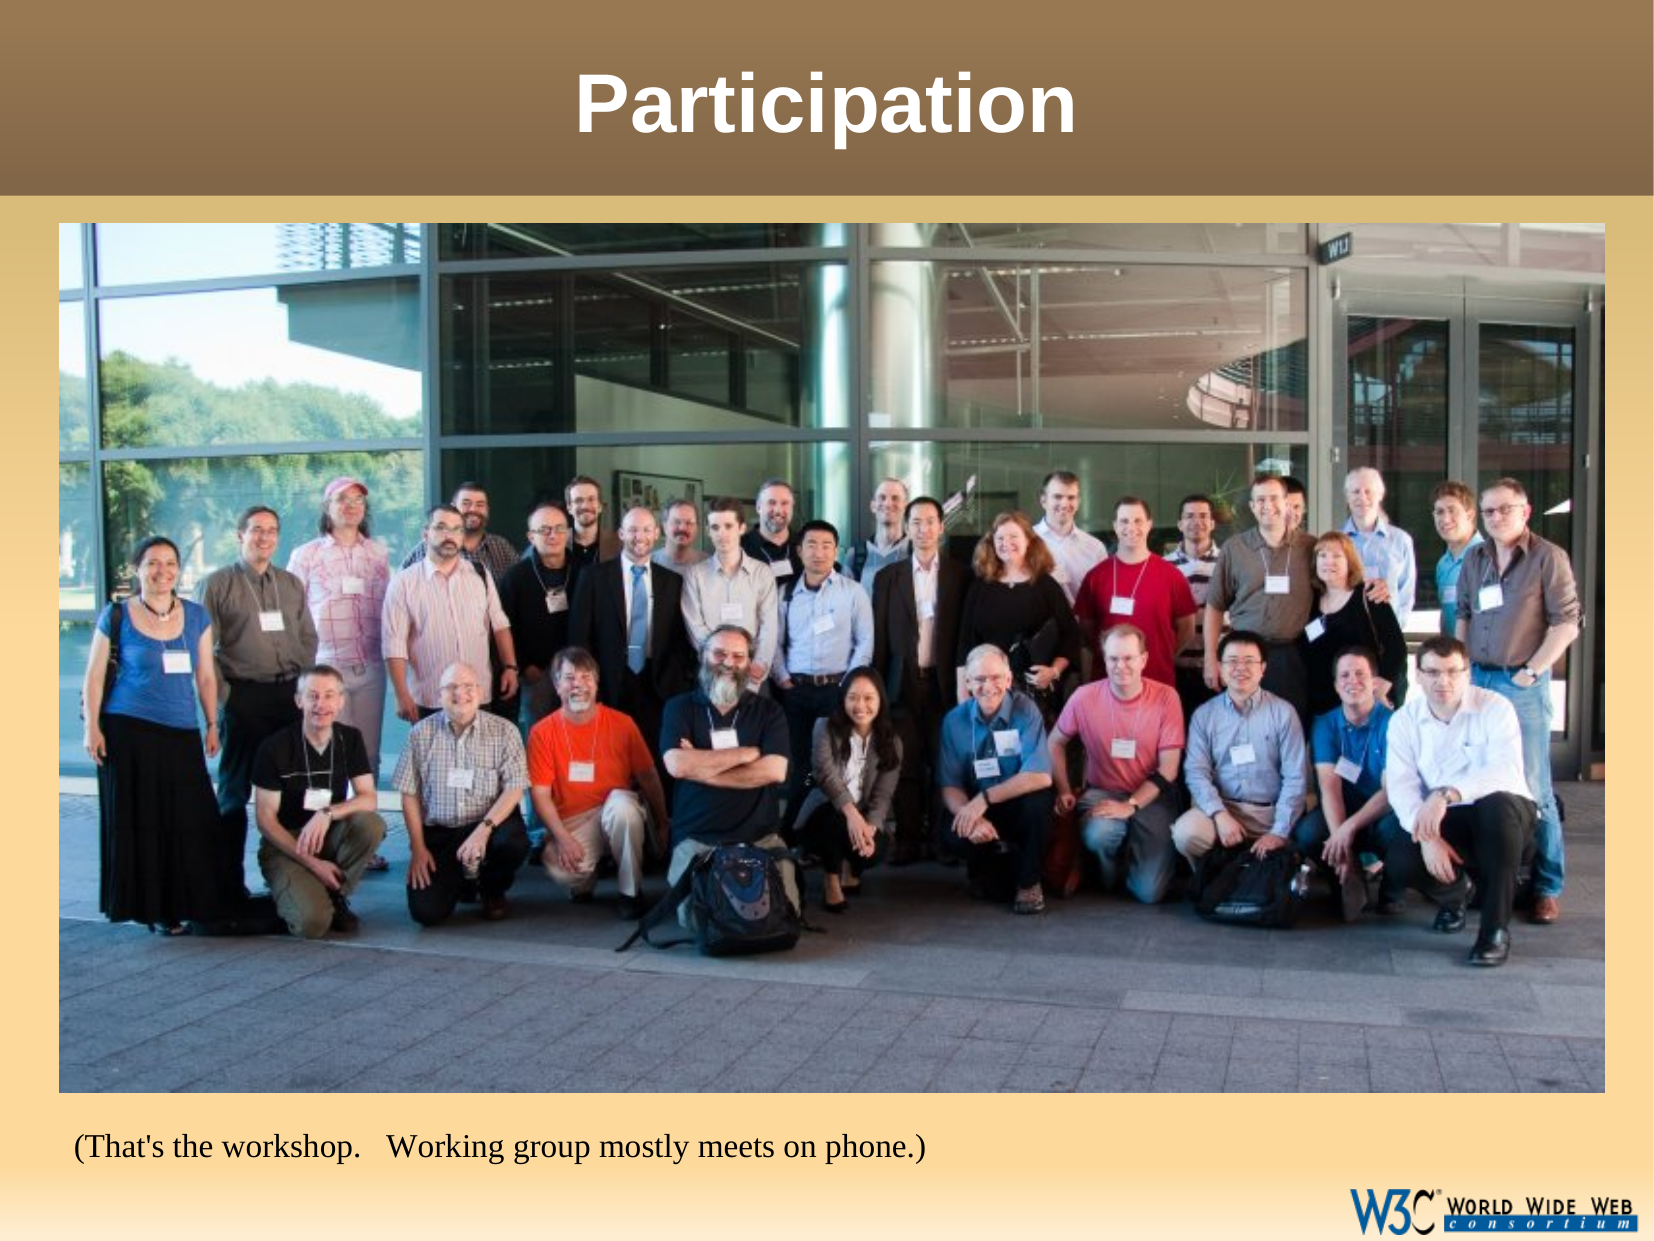

# Participation
(That's the workshop. Working group mostly meets on phone.)